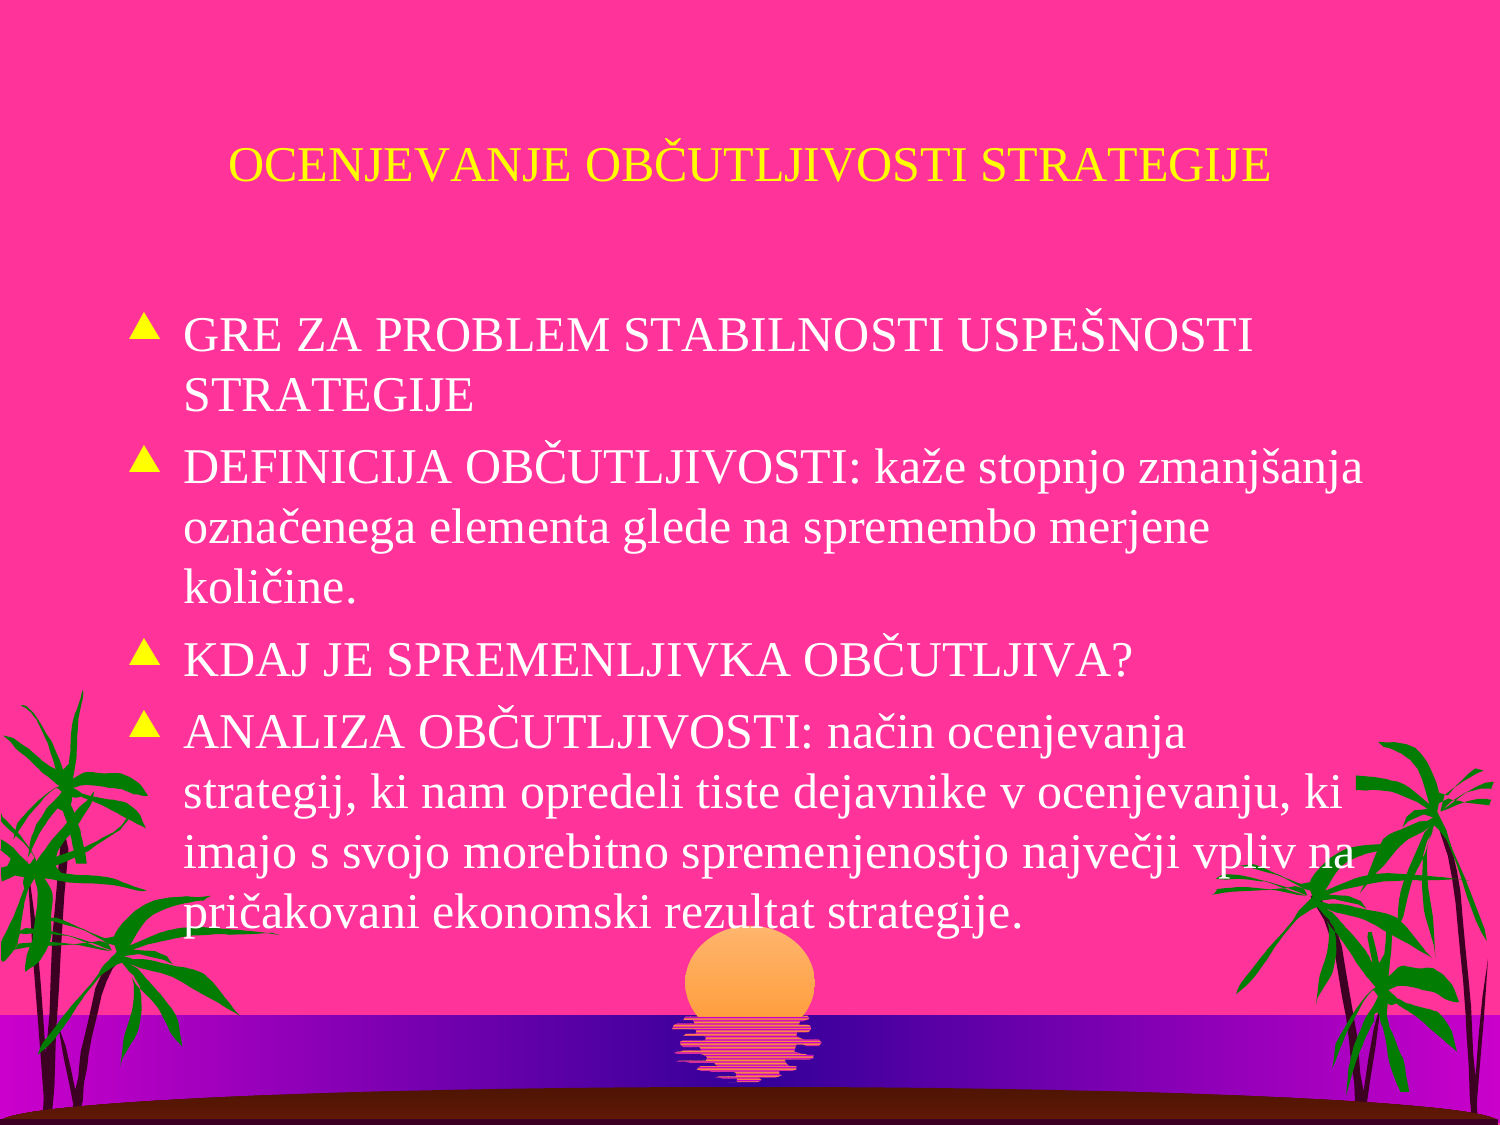

# OCENJEVANJE OBČUTLJIVOSTI STRATEGIJE
GRE ZA PROBLEM STABILNOSTI USPEŠNOSTI STRATEGIJE
DEFINICIJA OBČUTLJIVOSTI: kaže stopnjo zmanjšanja označenega elementa glede na spremembo merjene količine.
KDAJ JE SPREMENLJIVKA OBČUTLJIVA?
ANALIZA OBČUTLJIVOSTI: način ocenjevanja strategij, ki nam opredeli tiste dejavnike v ocenjevanju, ki imajo s svojo morebitno spremenjenostjo največji vpliv na pričakovani ekonomski rezultat strategije.